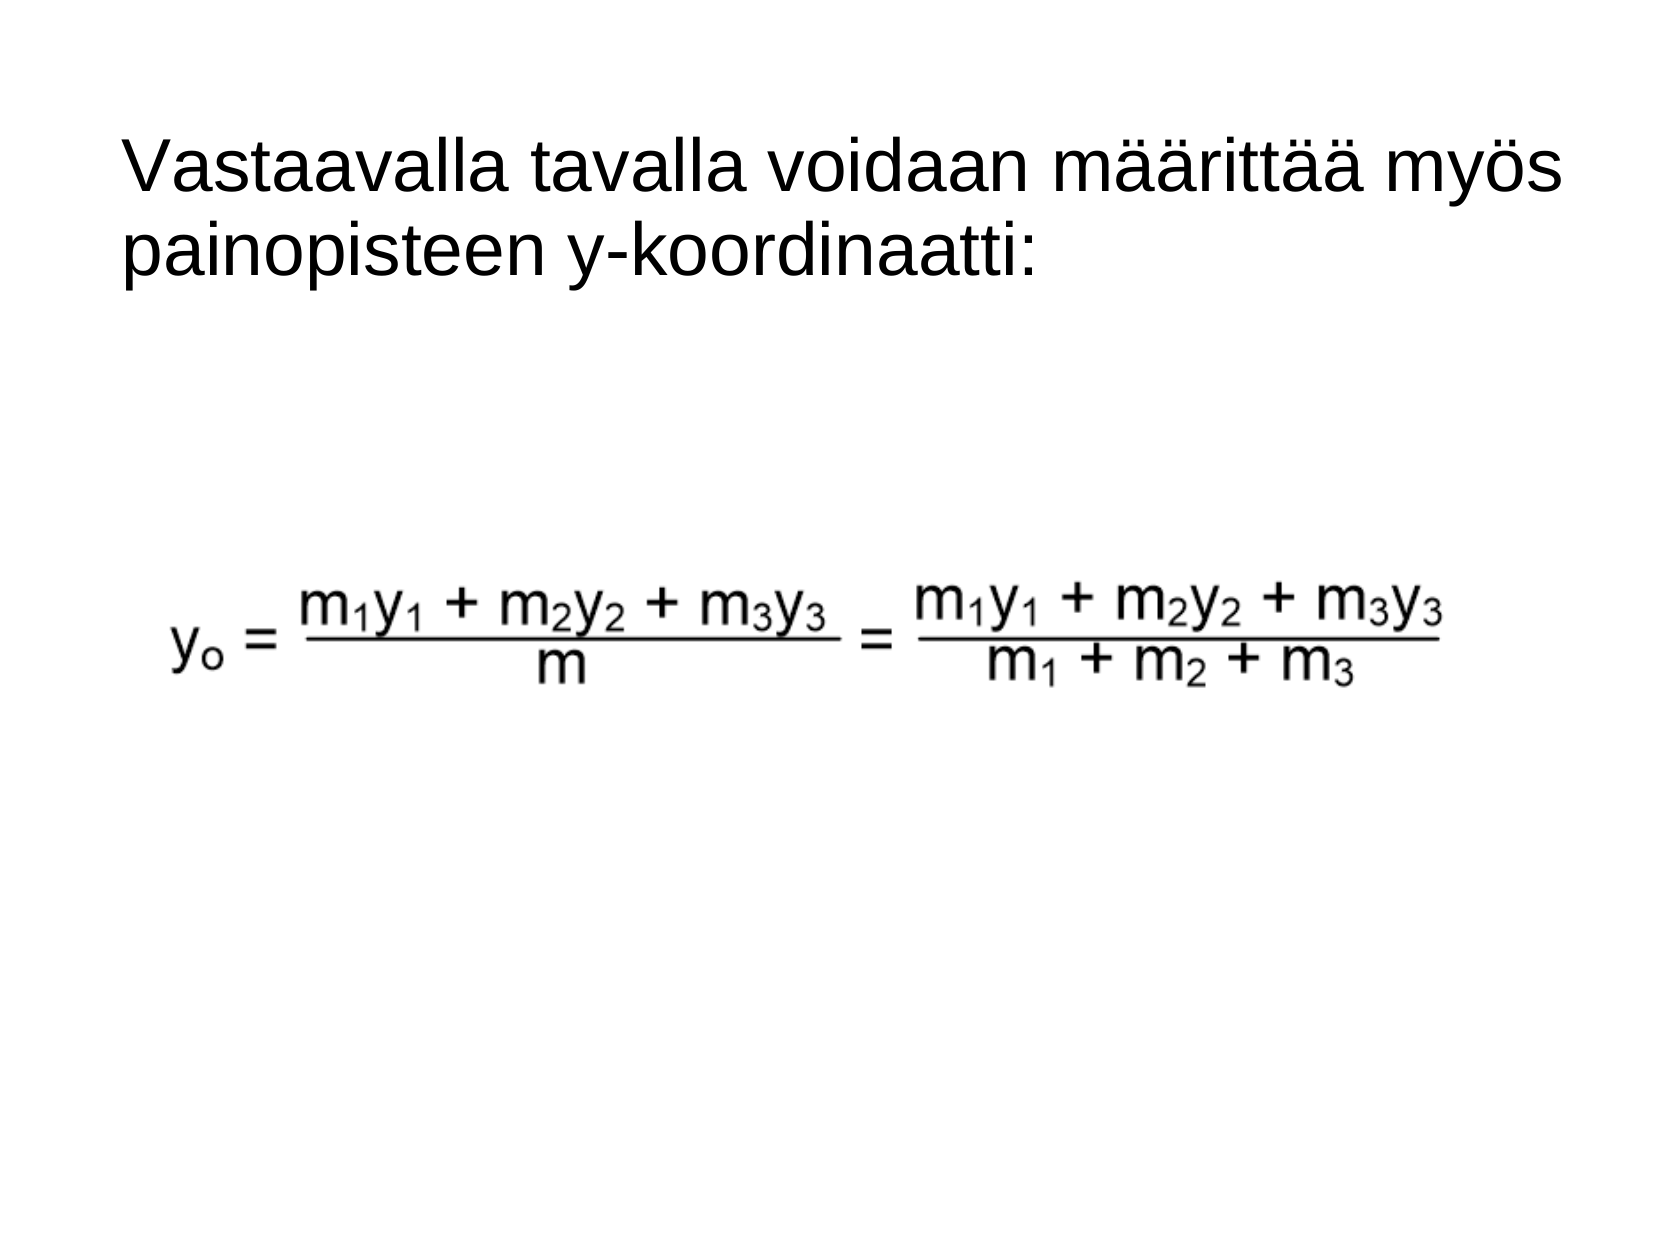

Vastaavalla tavalla voidaan määrittää myös painopisteen y-koordinaatti: